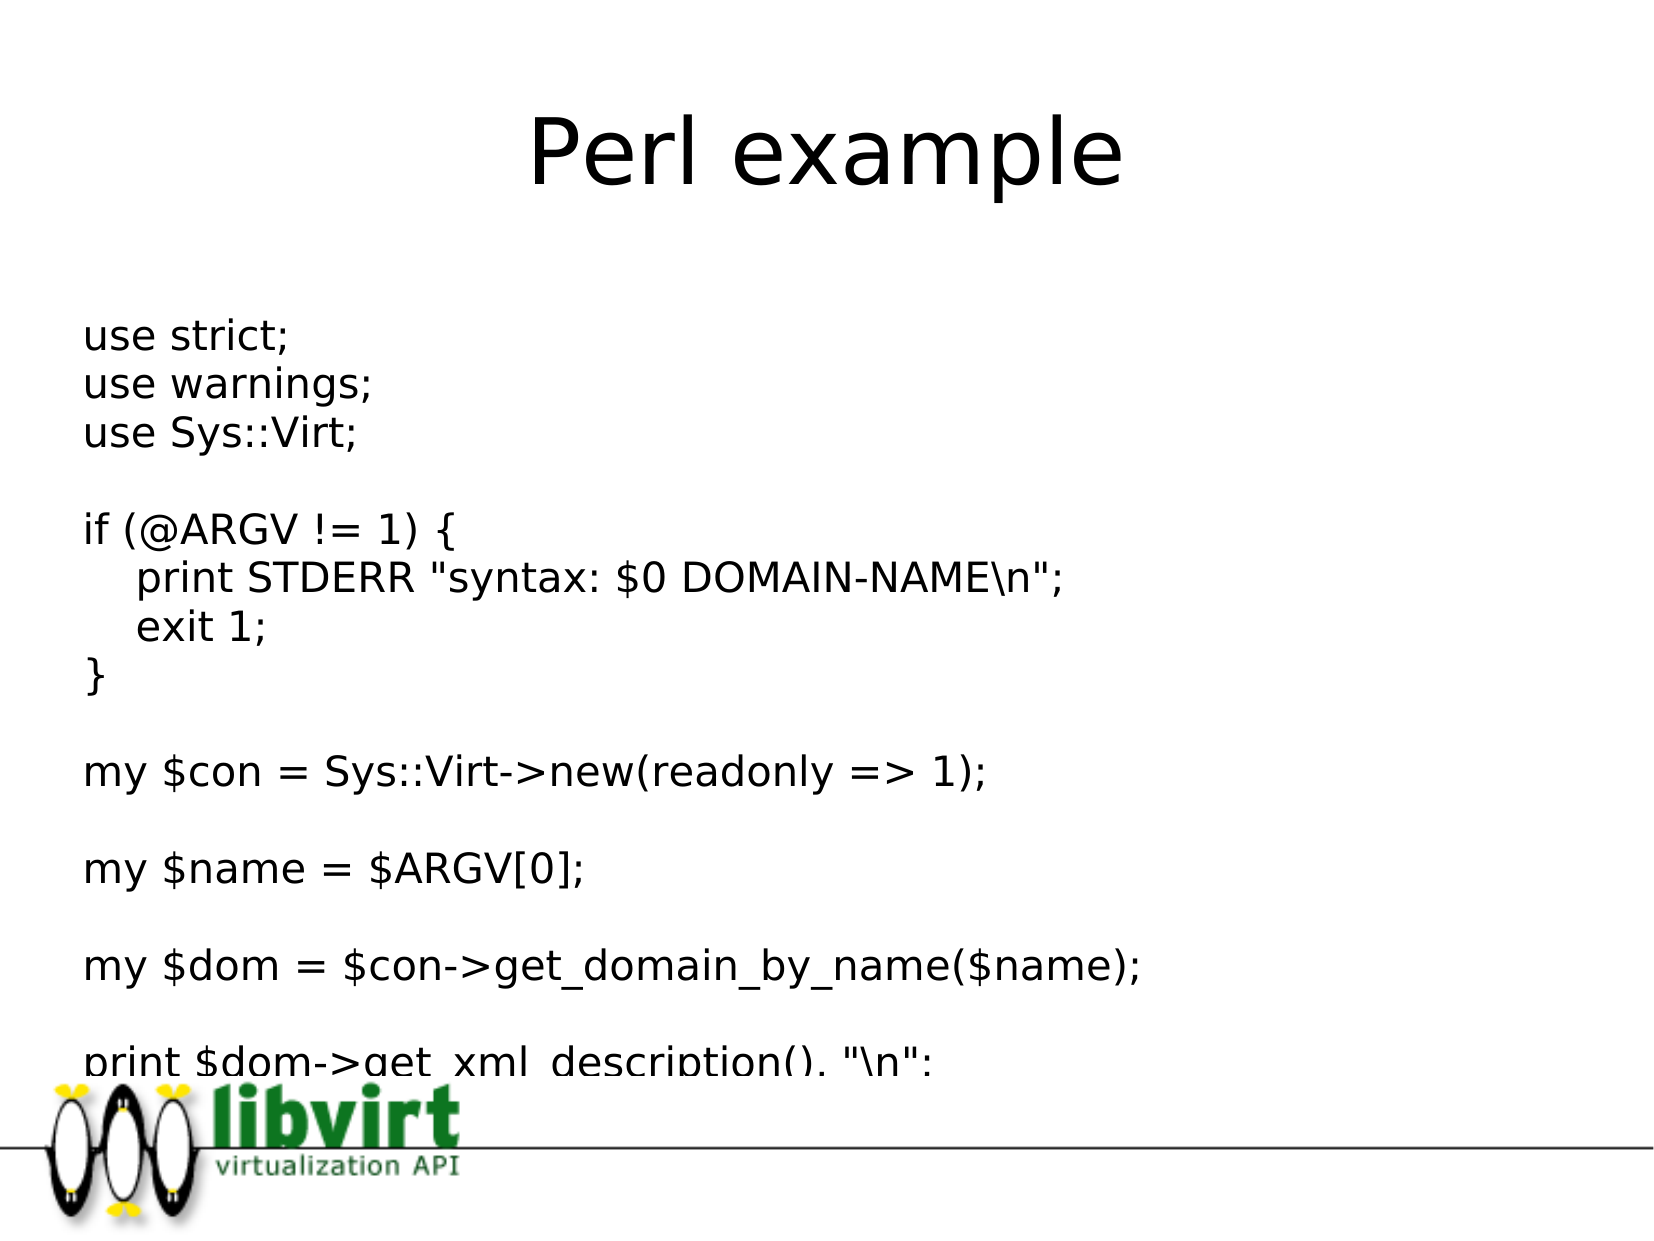

# Perl example
use strict;
use warnings;
use Sys::Virt;
if (@ARGV != 1) {
 print STDERR "syntax: $0 DOMAIN-NAME\n";
 exit 1;
}
my $con = Sys::Virt->new(readonly => 1);
my $name = $ARGV[0];
my $dom = $con->get_domain_by_name($name);
print $dom->get_xml_description(), "\n";